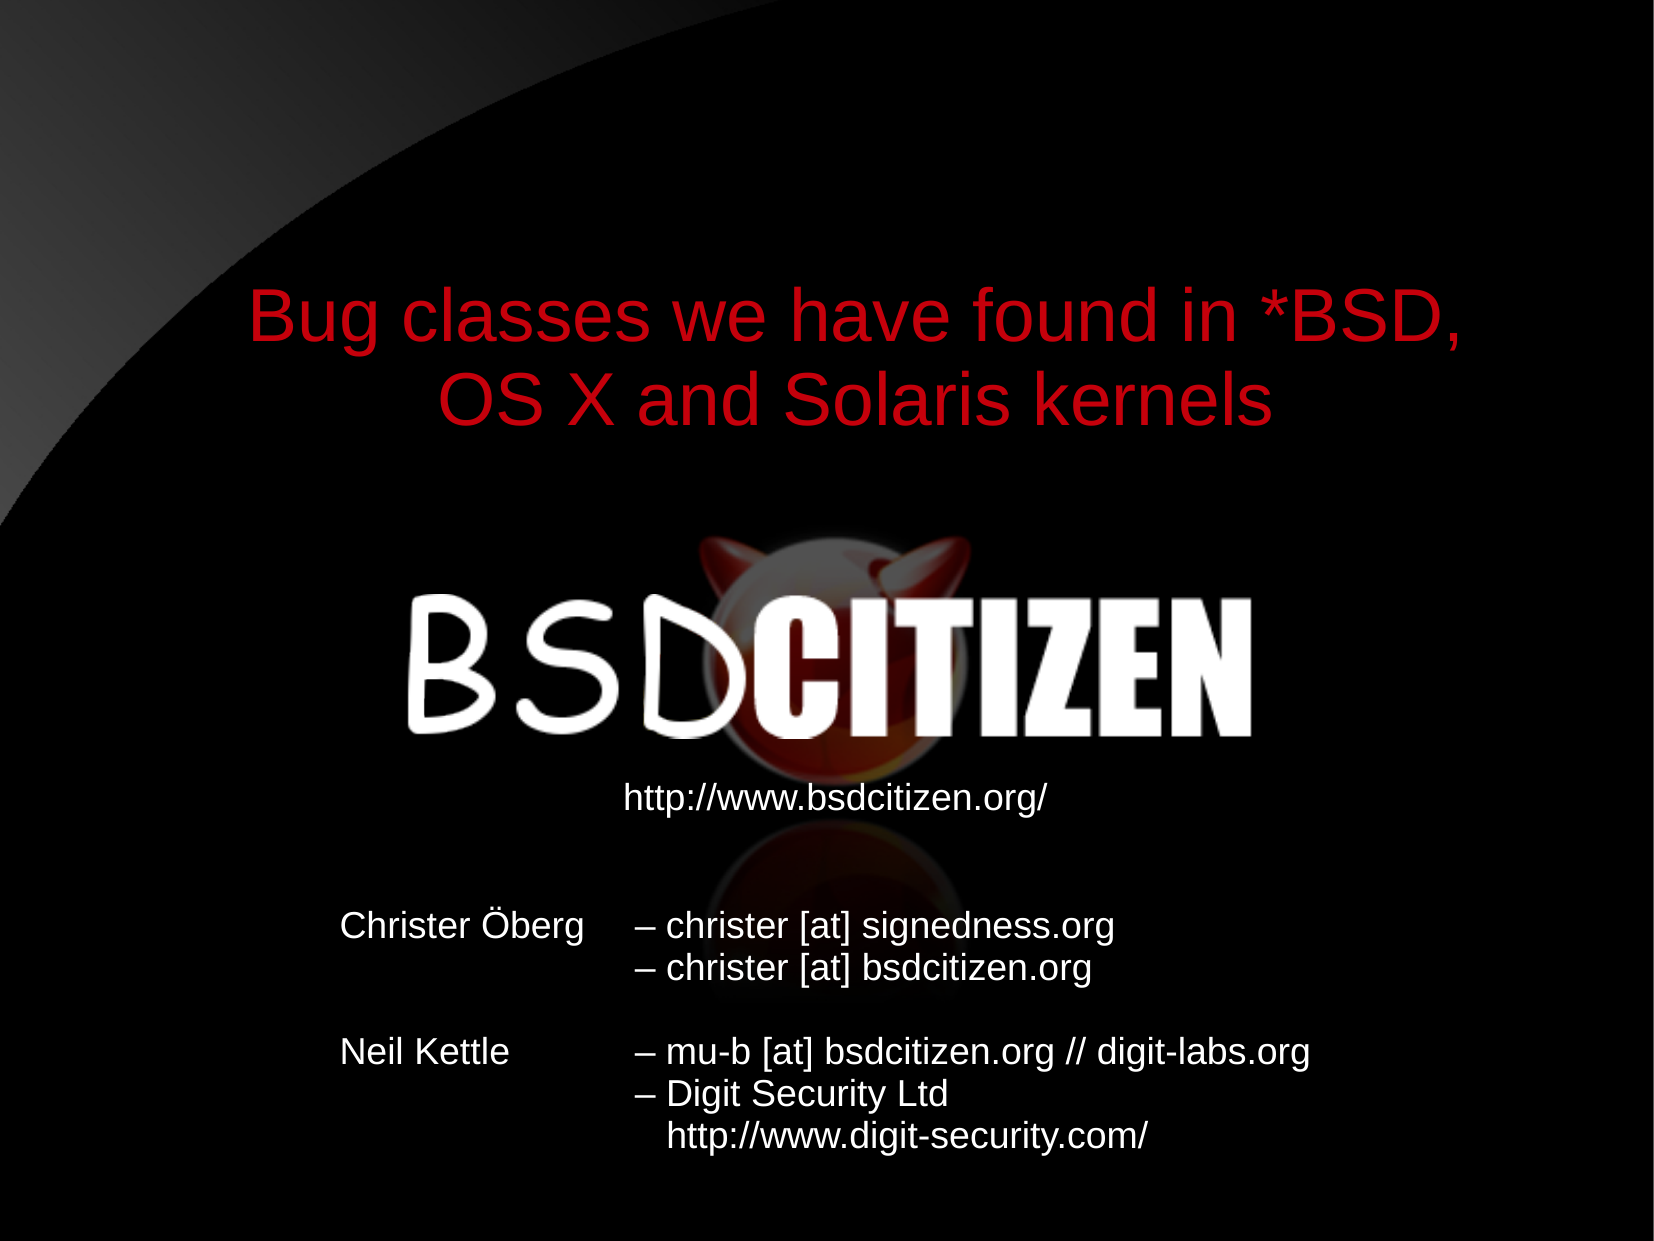

Bug classes we have found in *BSD, OS X and Solaris kernels
http://www.bsdcitizen.org/
Christer Öberg 	– christer [at] signedness.org
				– christer [at] bsdcitizen.org
Neil Kettle 		– mu-b [at] bsdcitizen.org // digit-labs.org
				– Digit Security Ltd
				 http://www.digit-security.com/